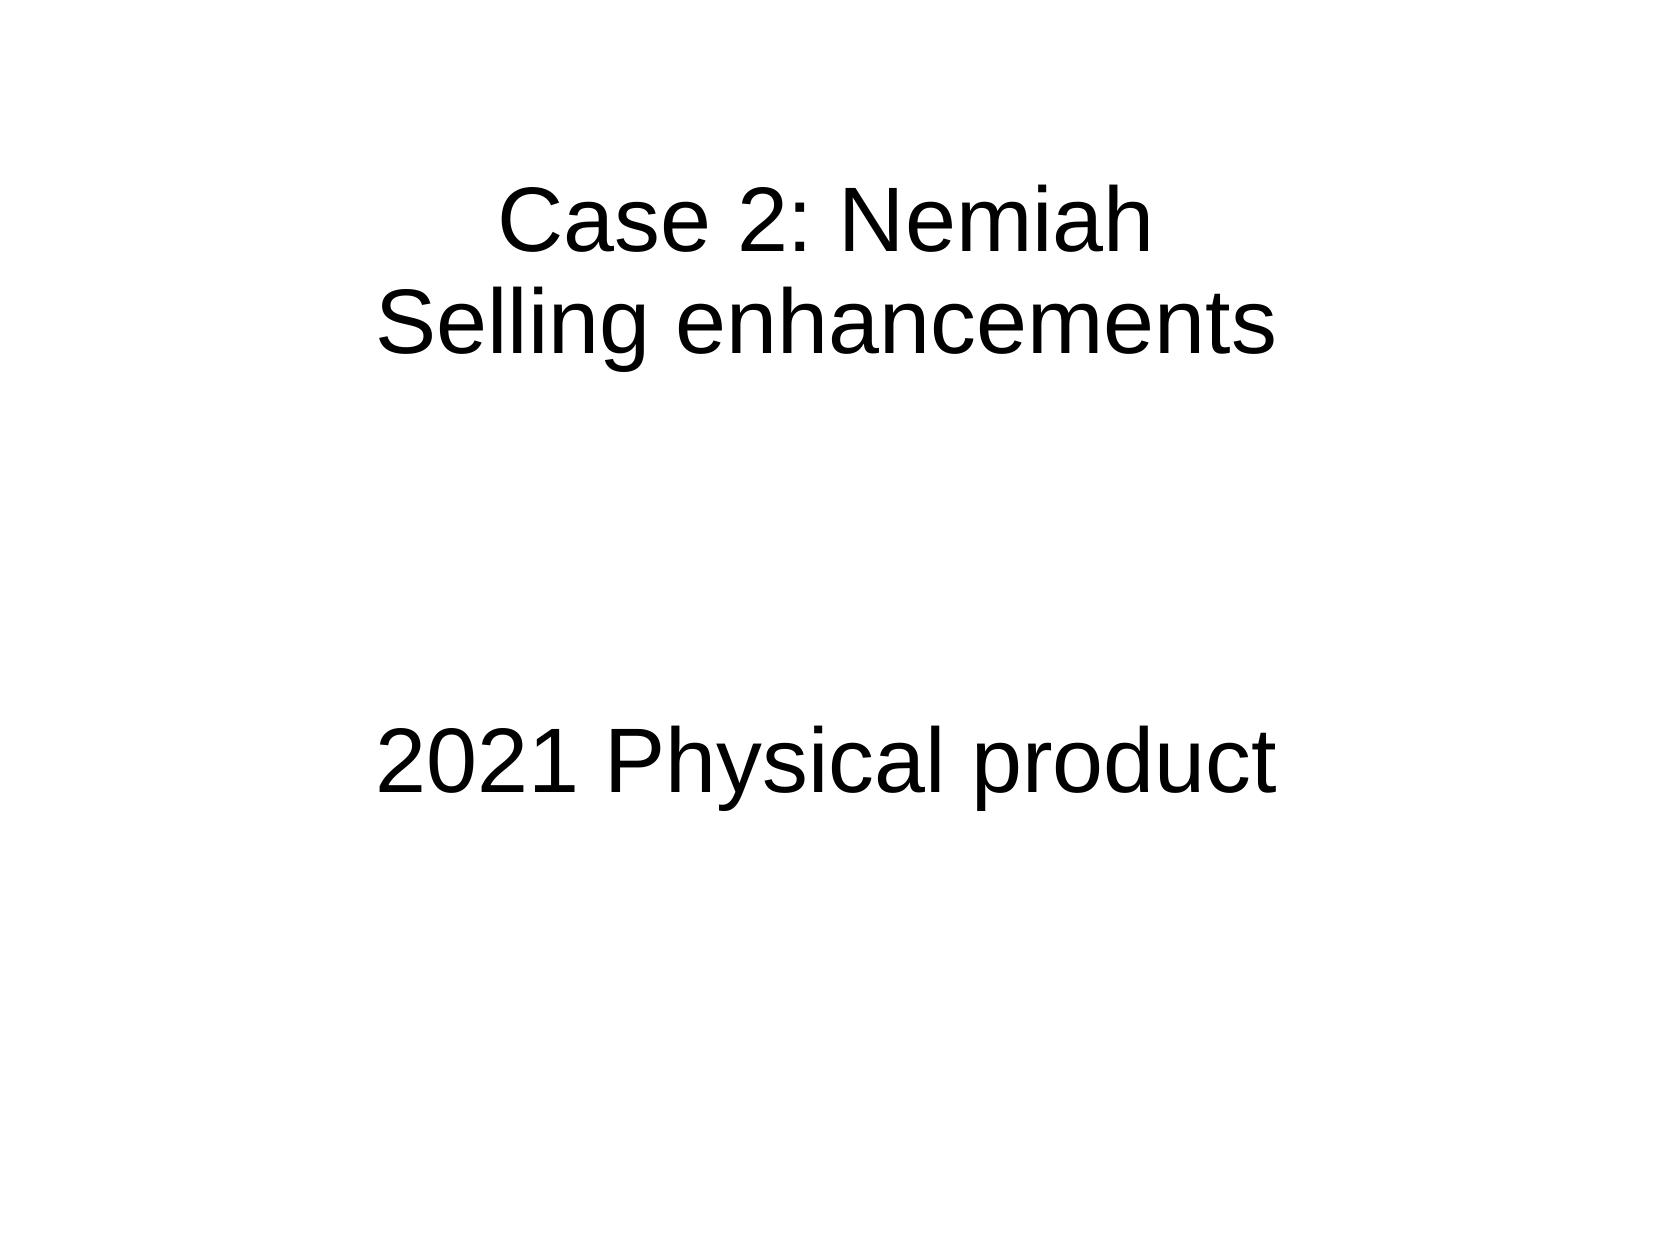

# Case 2: Nemiah Selling enhancements
2021 Physical product